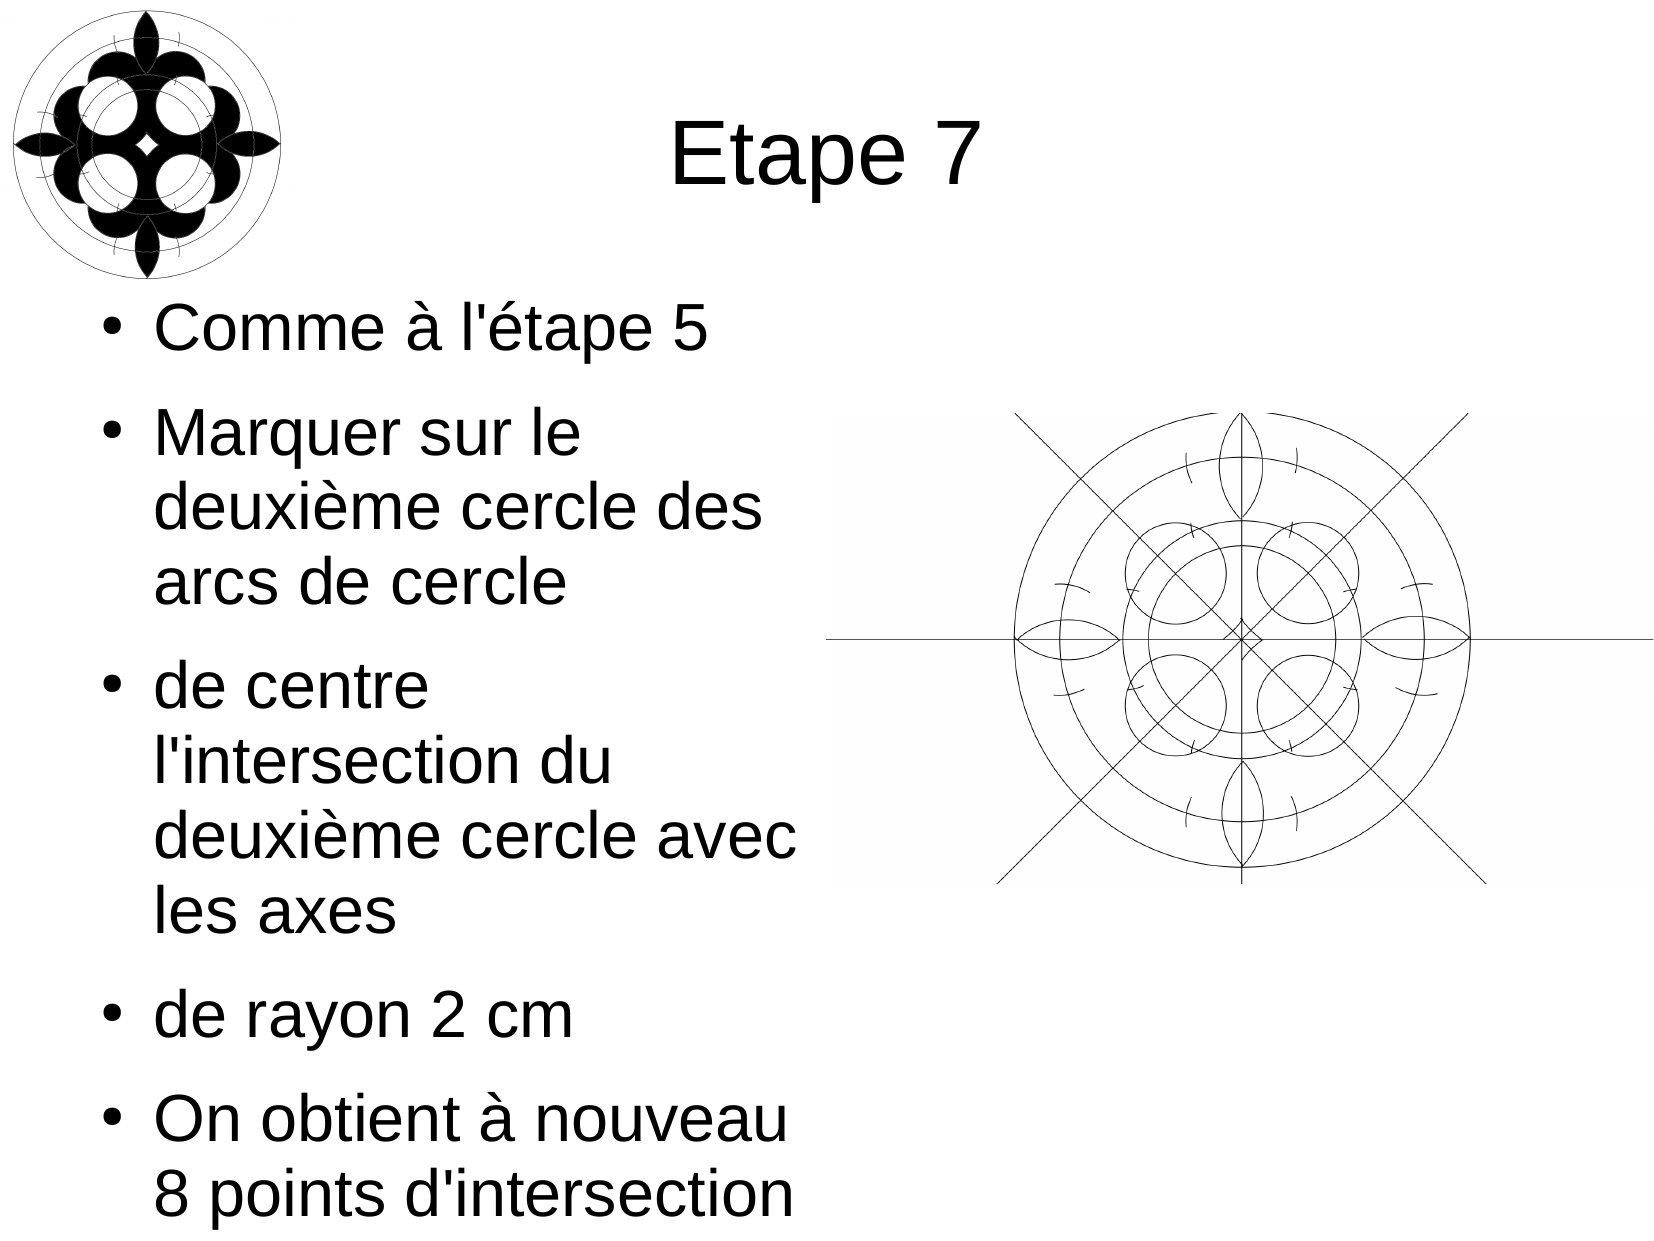

# Etape 7
Comme à l'étape 5
Marquer sur le deuxième cercle des arcs de cercle
de centre l'intersection du deuxième cercle avec les axes
de rayon 2 cm
On obtient à nouveau 8 points d'intersection